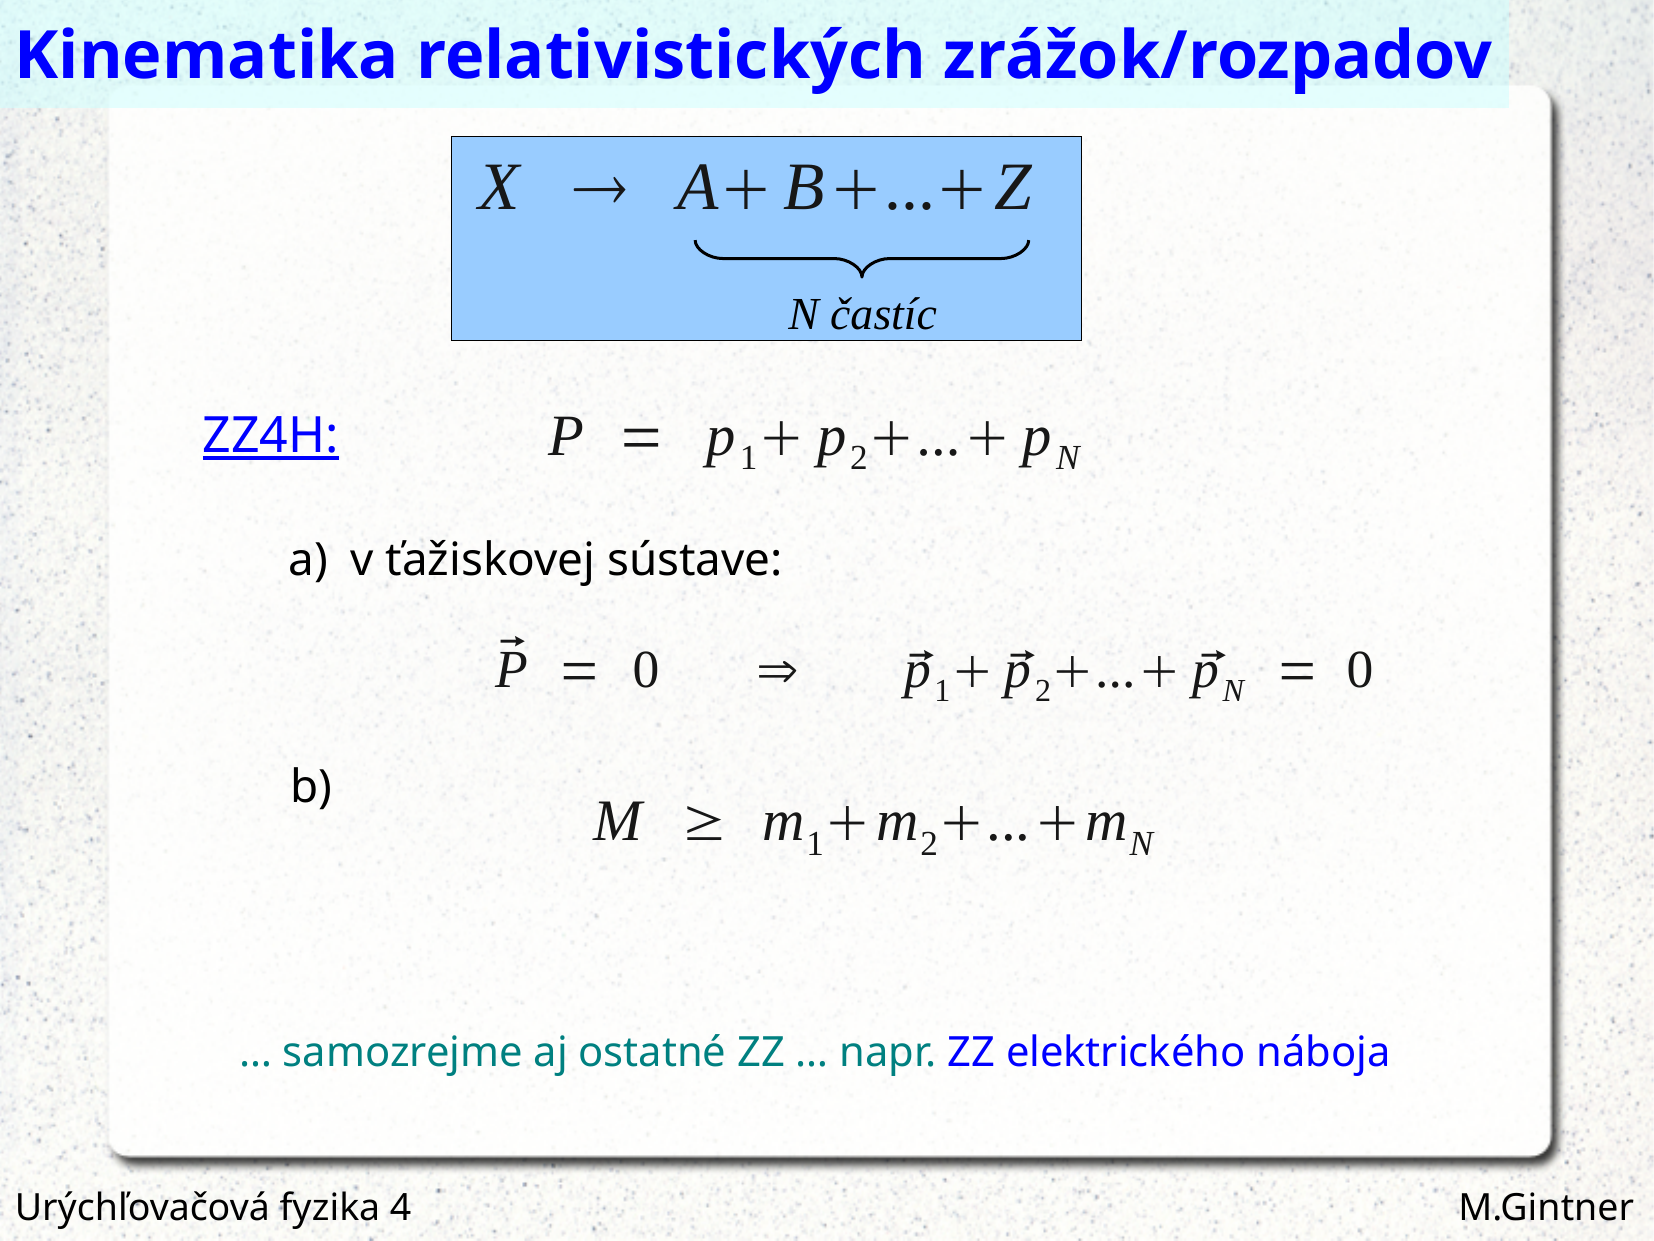

Kinematika relativistických zrážok/rozpadov
N častíc
ZZ4H:
a)
v ťažiskovej sústave:
b)
… samozrejme aj ostatné ZZ … napr. ZZ elektrického náboja
Urýchľovačová fyzika 4
M.Gintner